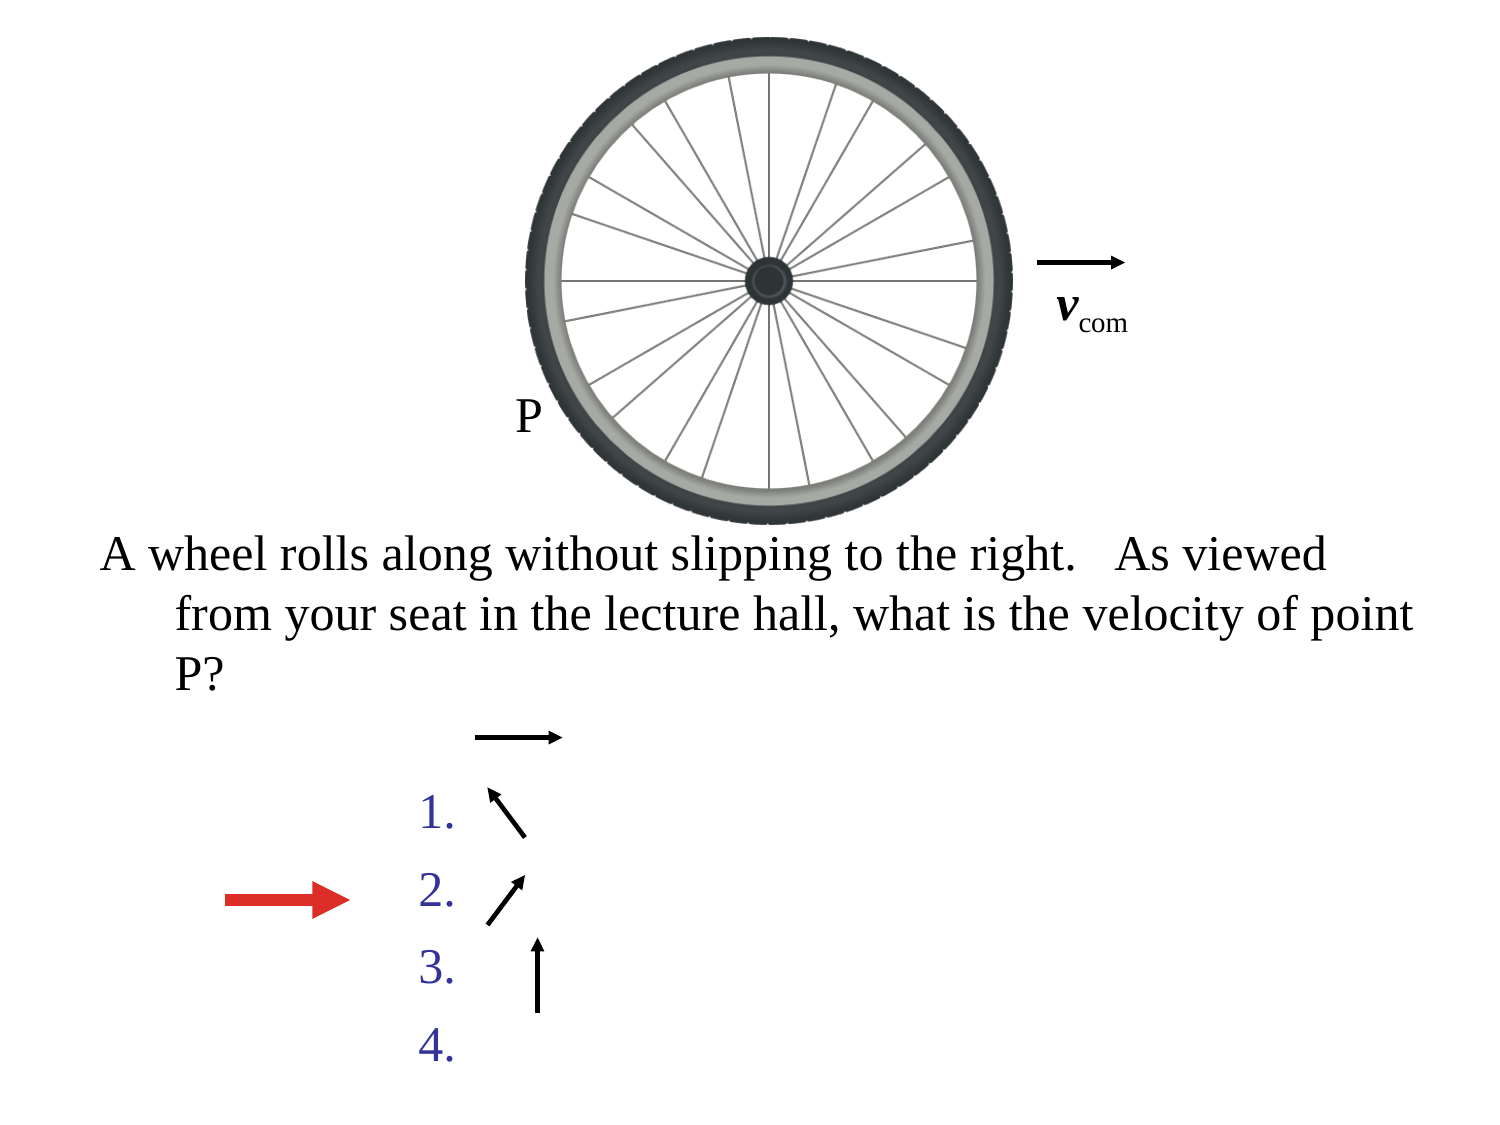

vcom
P
A wheel rolls along without slipping to the right. As viewed from your seat in the lecture hall, what is the velocity of point P?